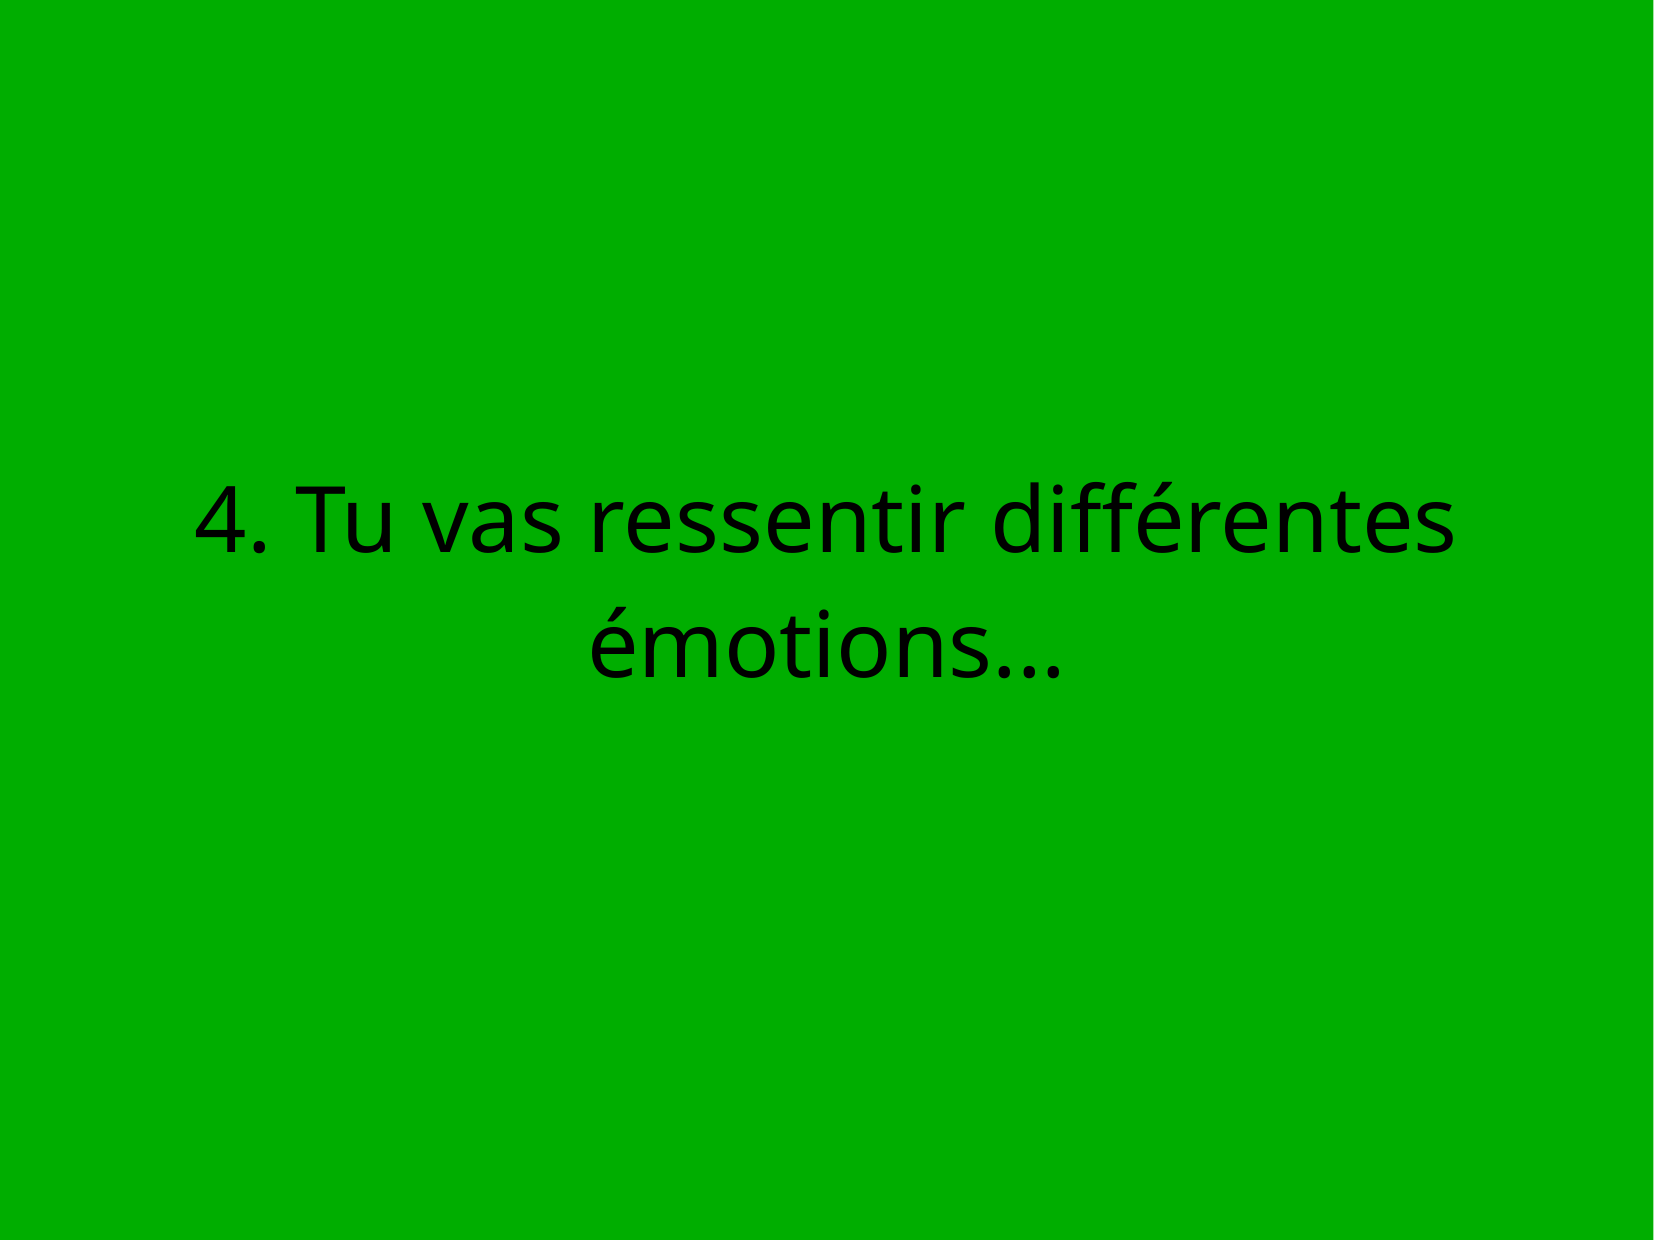

# 4. Tu vas ressentir différentes émotions...